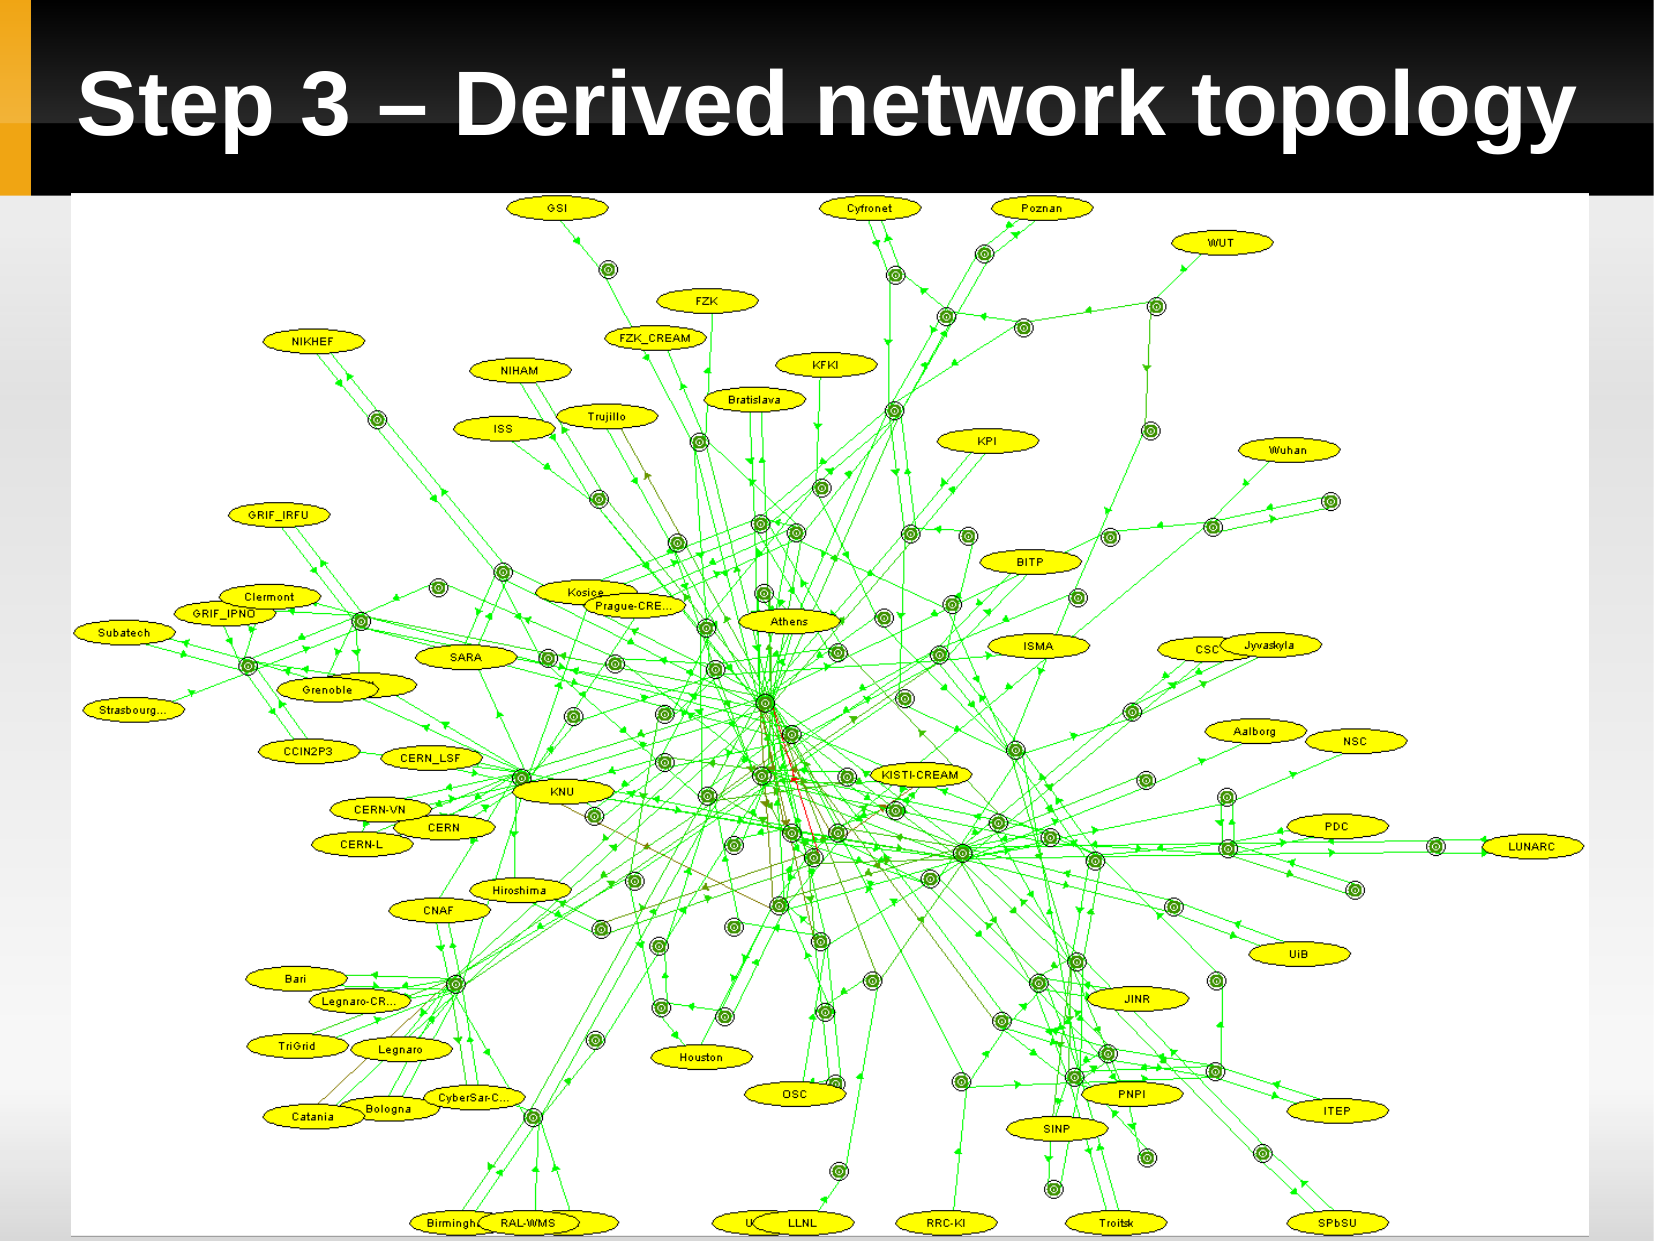

# Step 3 – Derived network topology
ACAT, 26.02.2010
Storage discovery in AliEn
11